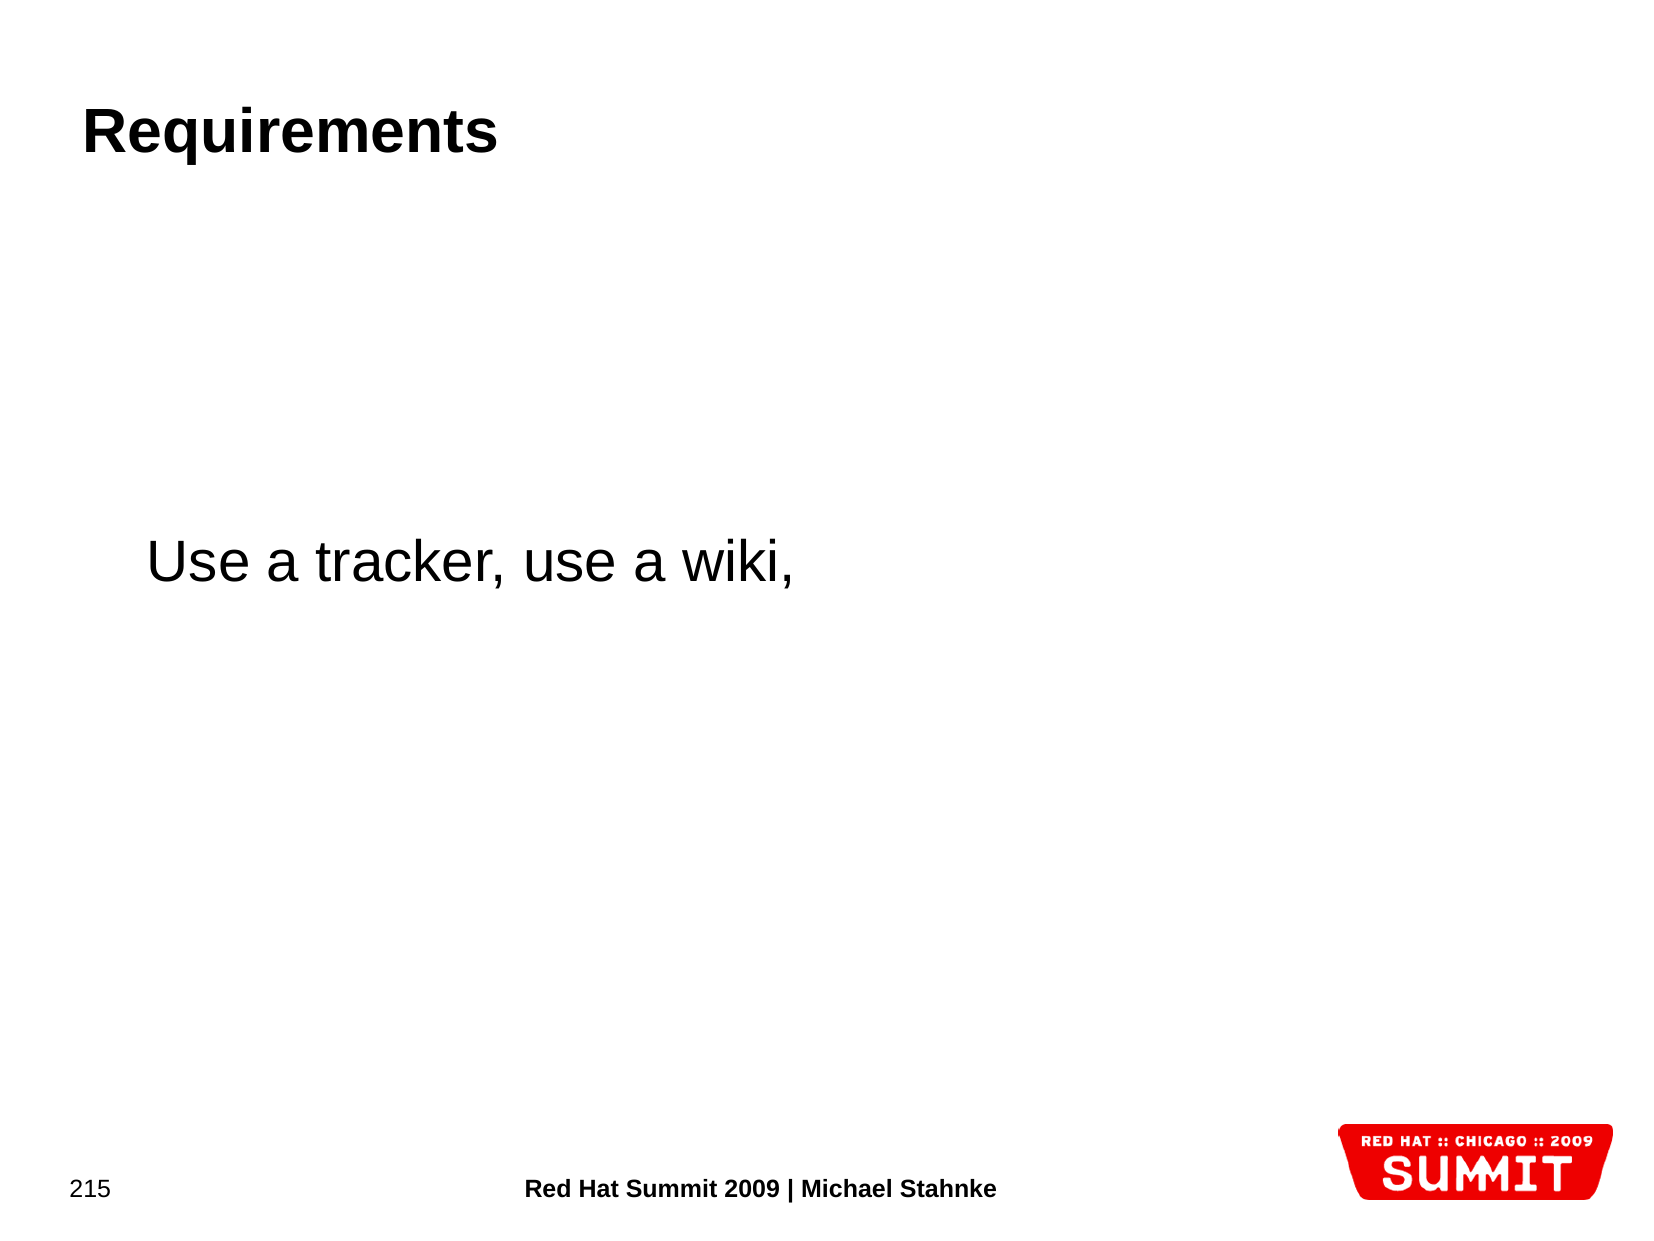

# Requirements
Use a tracker, use a wiki,